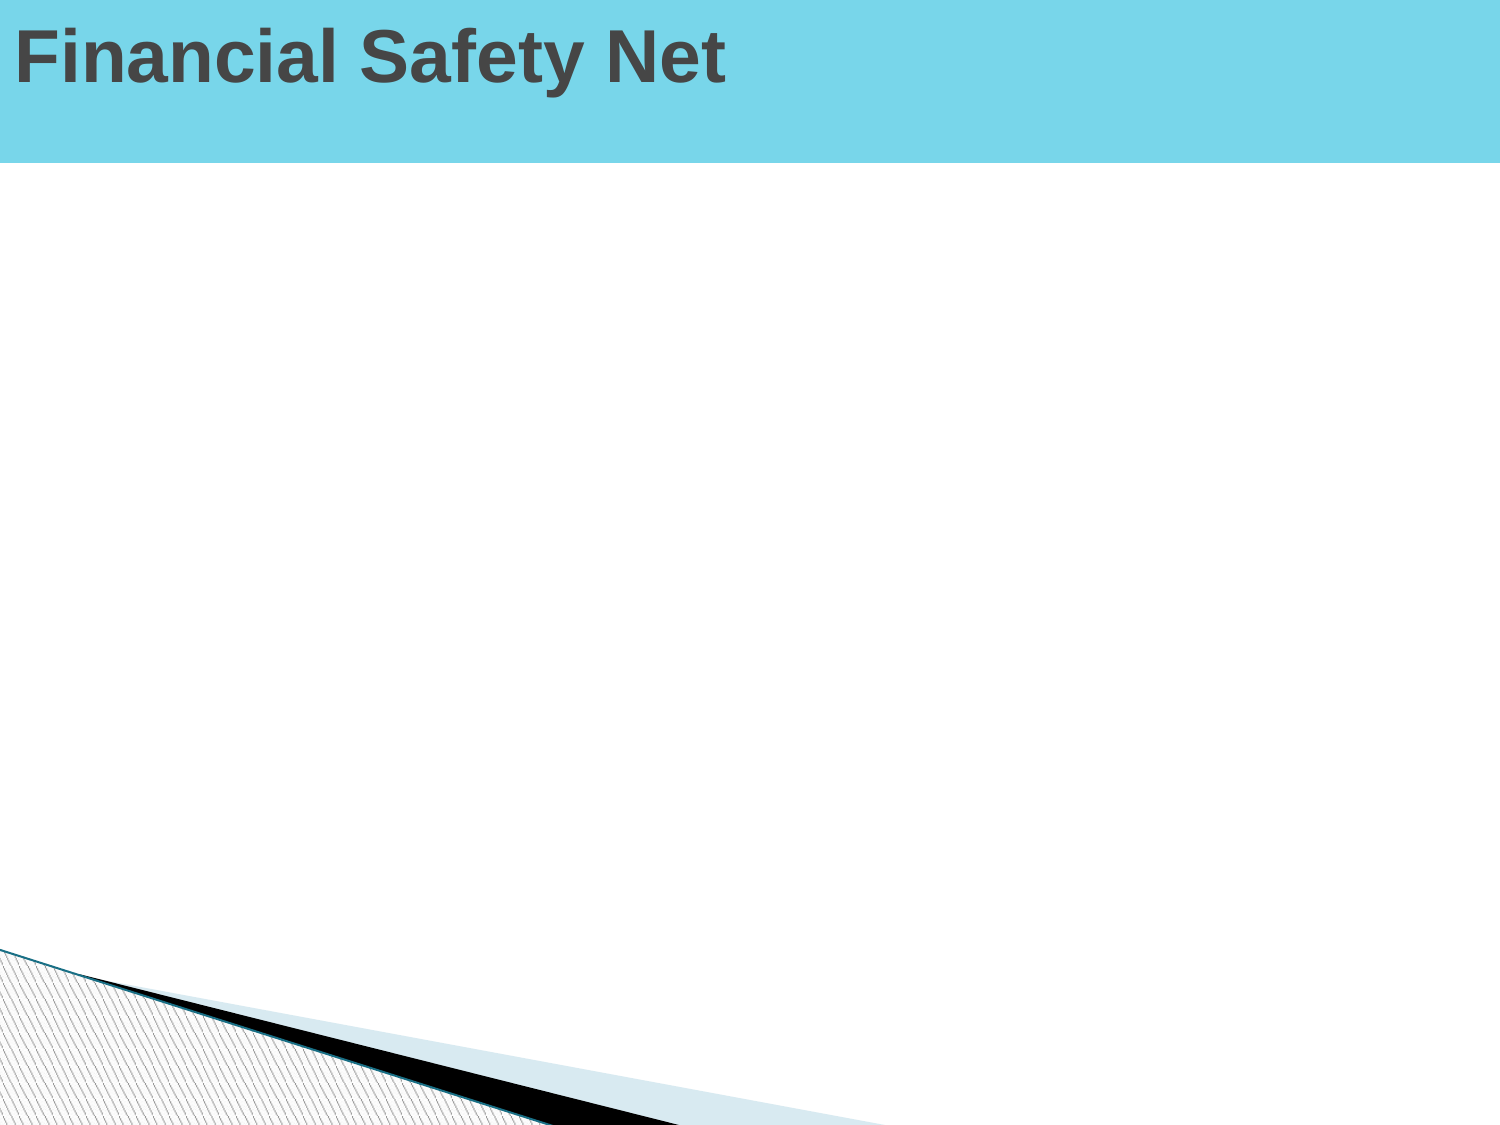

# Financial Safety Net
Prudential Supervision and Regulation
Deposit Insurance
Failure Resolution
(Bank Resolution)
Lender of Last Resort